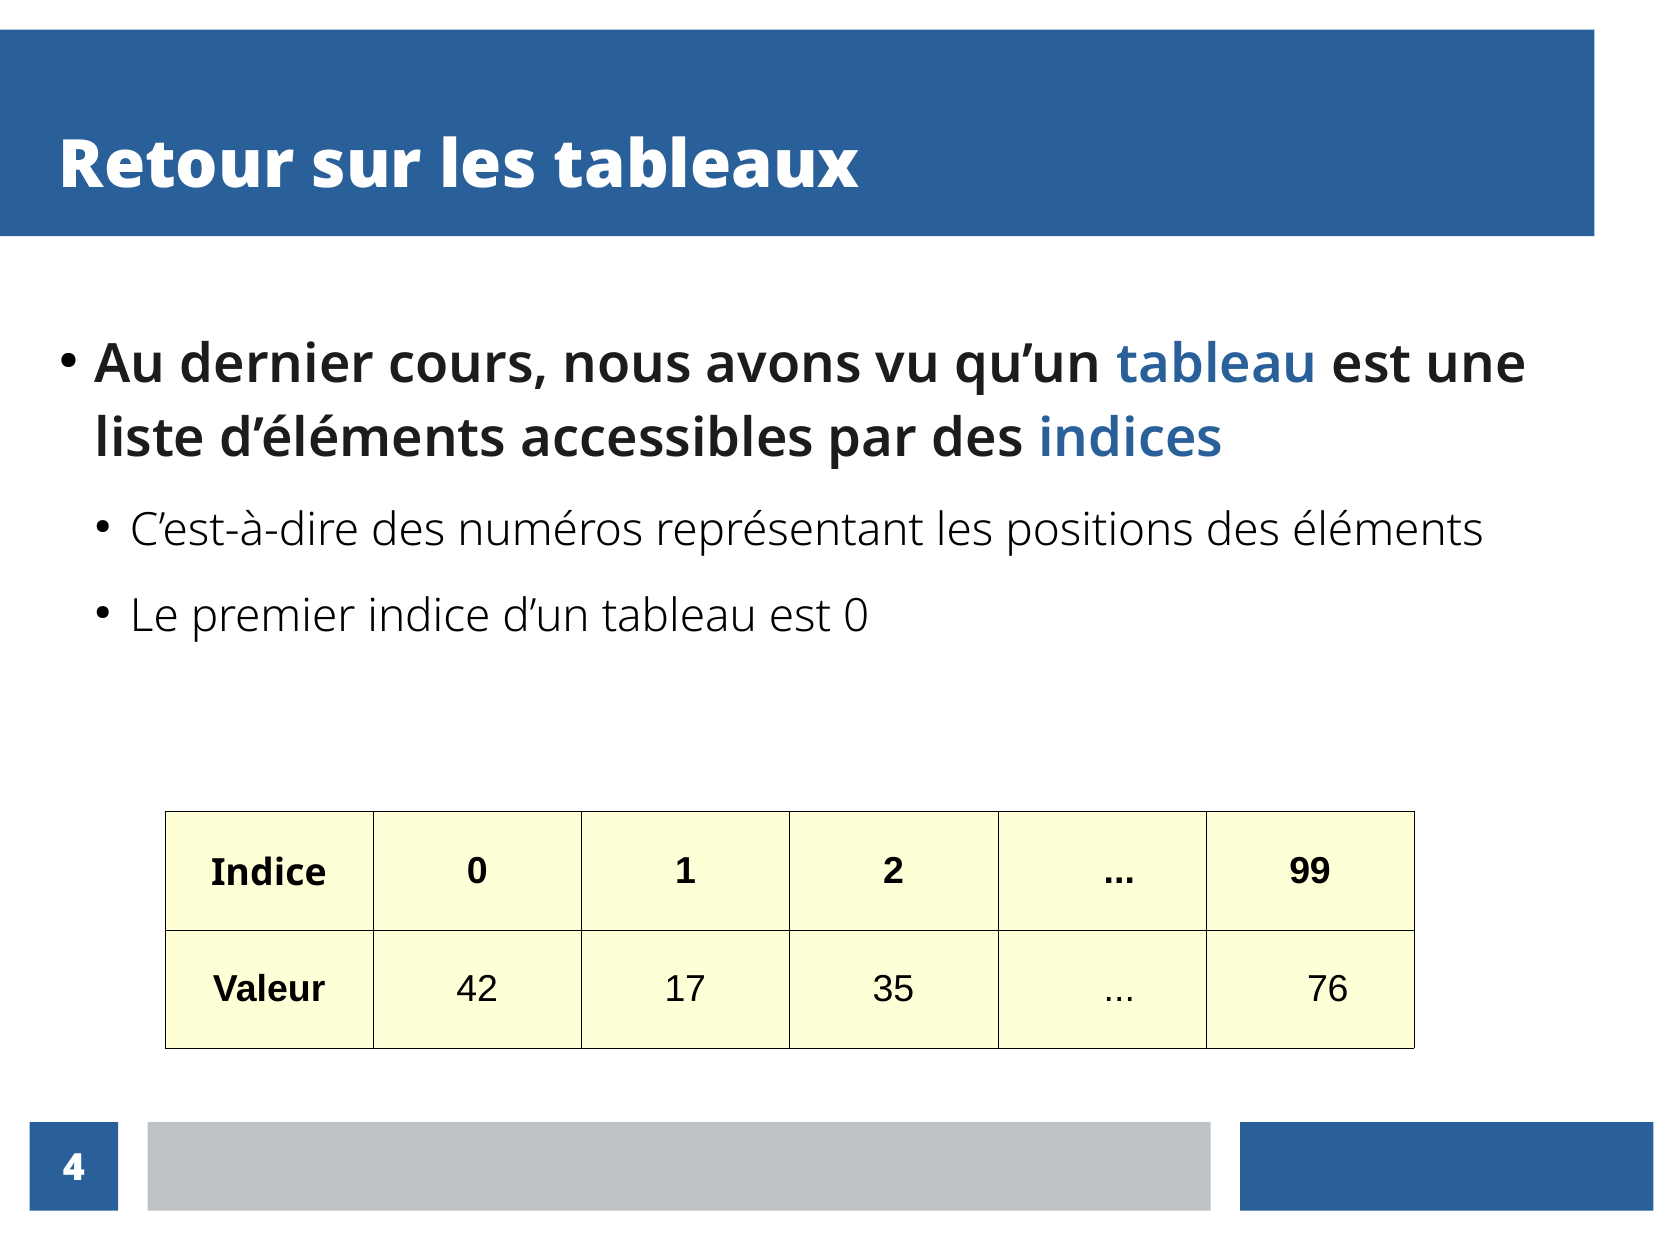

# Retour sur les tableaux
Au dernier cours, nous avons vu qu’un tableau est une liste d’éléments accessibles par des indices
C’est-à-dire des numéros représentant les positions des éléments
Le premier indice d’un tableau est 0
| Indice | 0 | 1 | 2 | ... | 99 |
| --- | --- | --- | --- | --- | --- |
| Valeur | 42 | 17 | 35 | ... | 76 |
4